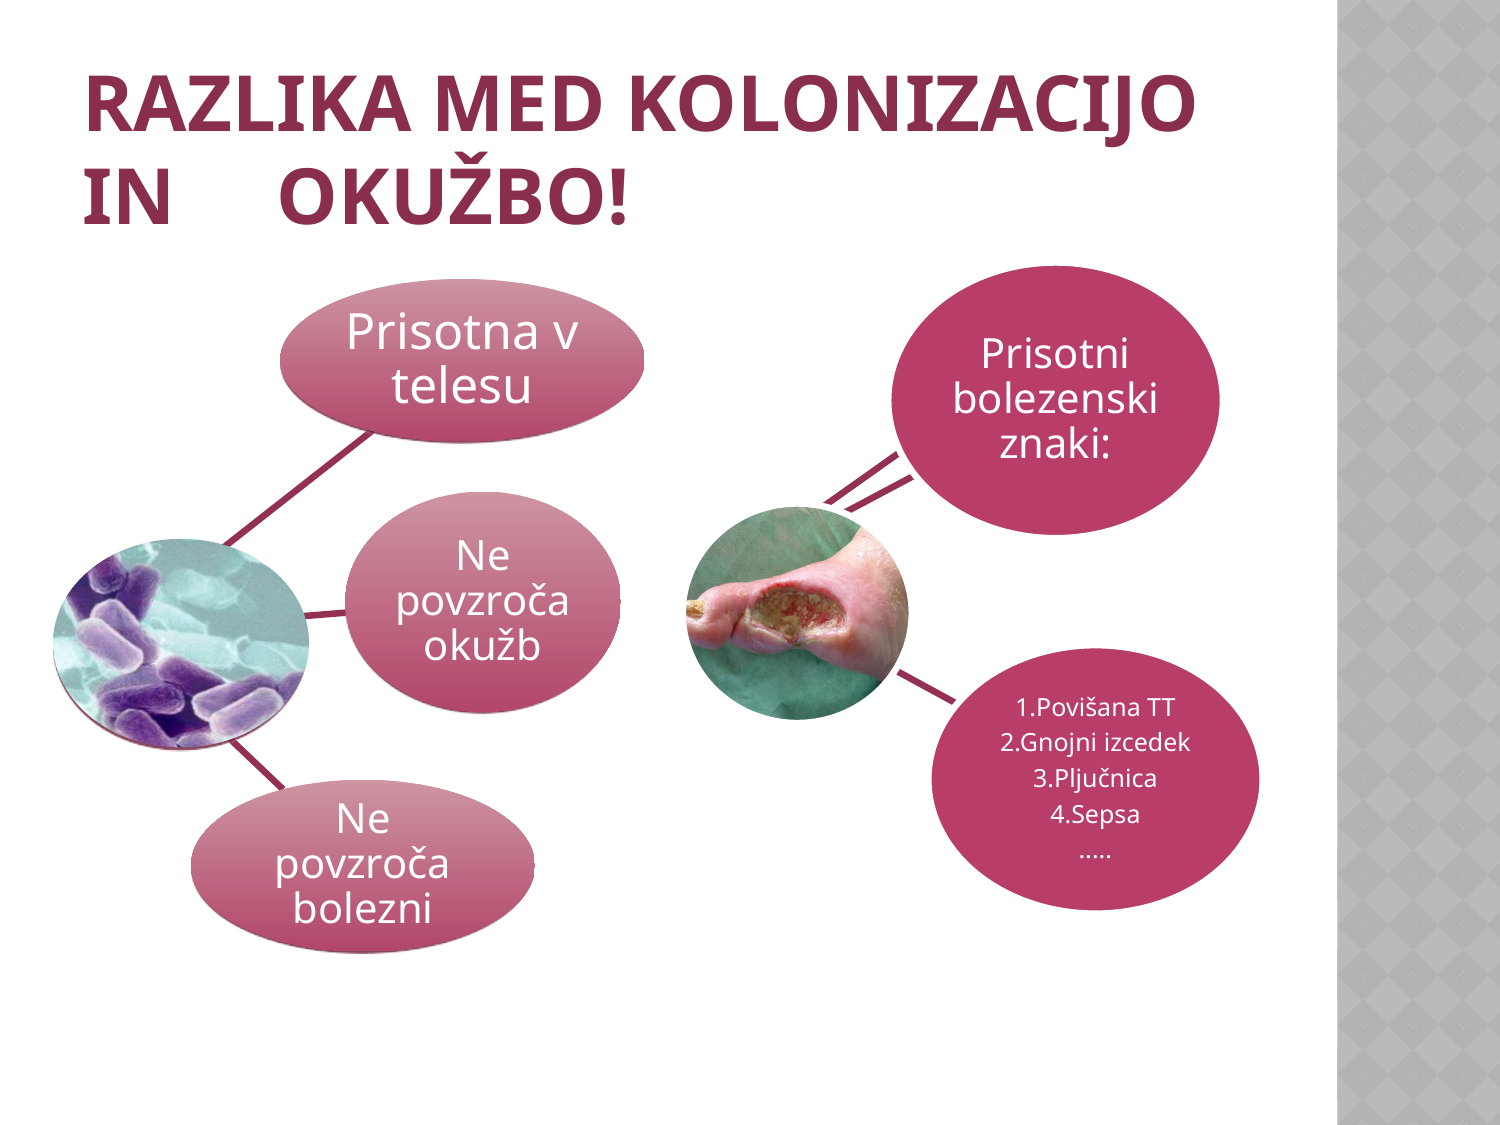

# Razlika med kolonizacijo in okužbo!
Prisotni bolezenski znaki:
1.Povišana TT
2.Gnojni izcedek
3.Pljučnica
4.Sepsa
.....
Prisotna v telesu
Ne povzroča okužb
Ne povzroča bolezni